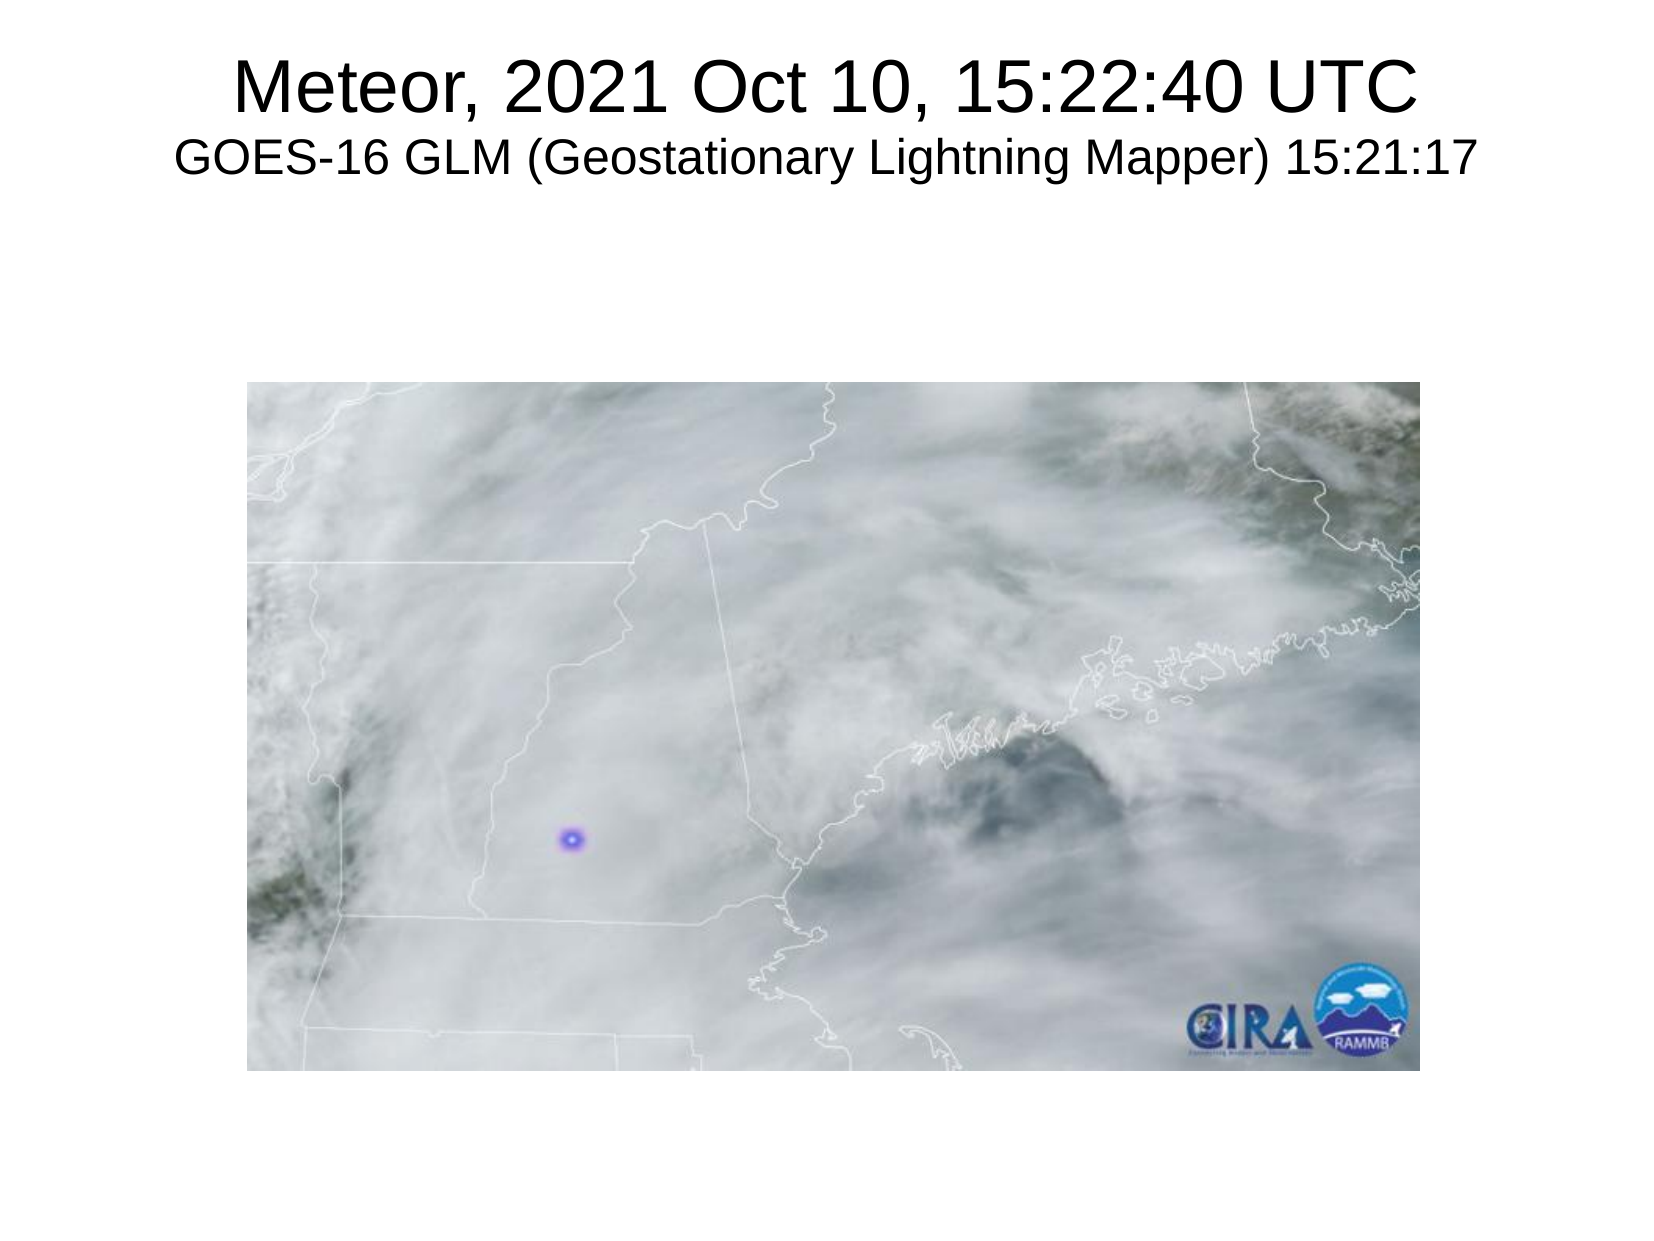

# Meteor, 2021 Oct 10, 15:22:40 UTC GOES-16 GLM (Geostationary Lightning Mapper) 15:21:17